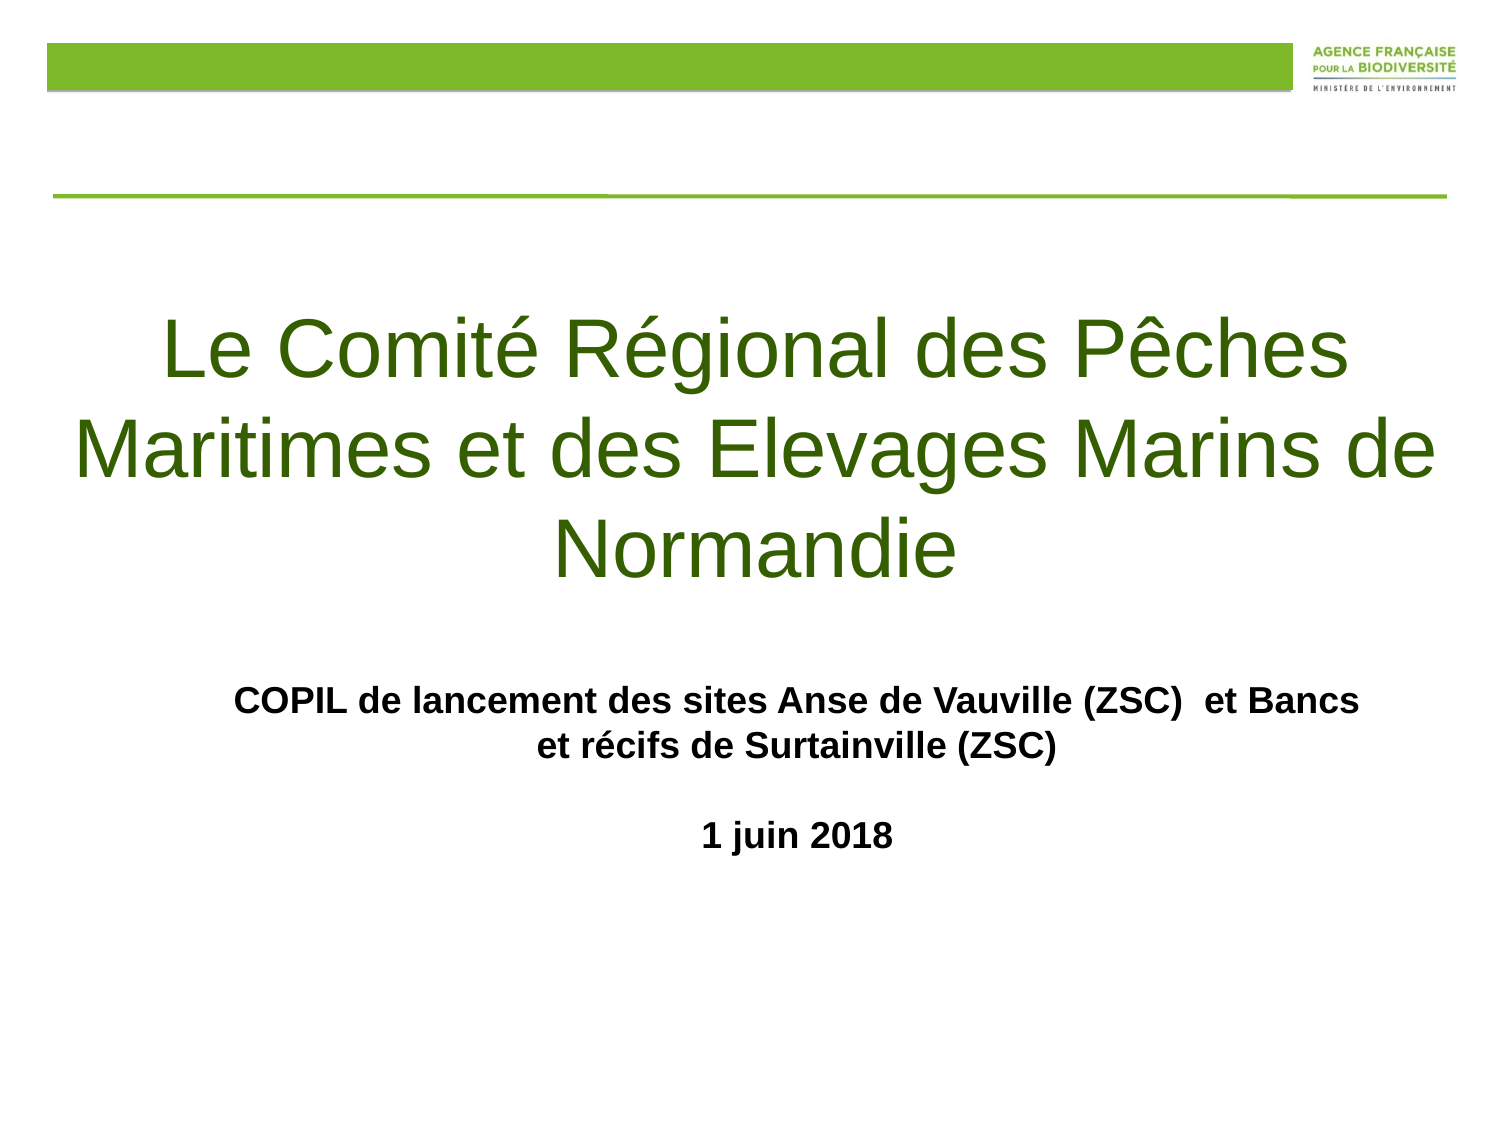

# Le Comité Régional des Pêches Maritimes et des Elevages Marins de Normandie
COPIL de lancement des sites Anse de Vauville (ZSC) et Bancs et récifs de Surtainville (ZSC)
1 juin 2018